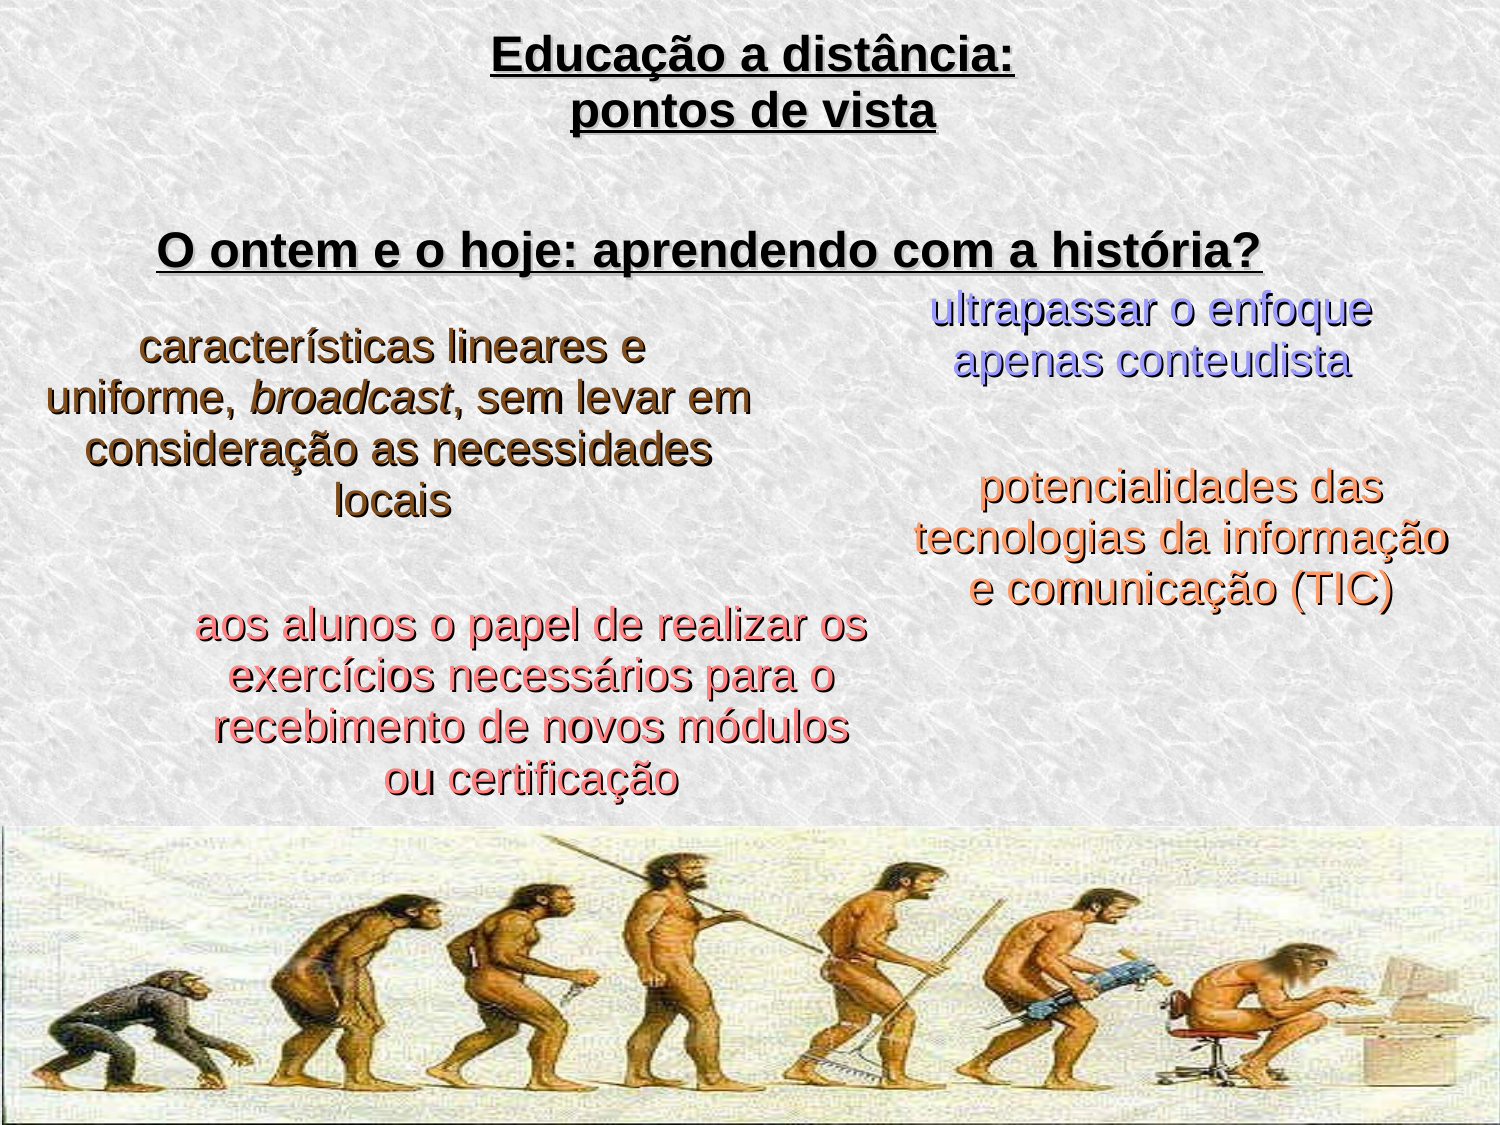

Educação a distância: pontos de vista
O ontem e o hoje: aprendendo com a história?
ultrapassar o enfoque apenas conteudista
características lineares e uniforme, broadcast, sem levar em consideração as necessidades locais
potencialidades das tecnologias da informação e comunicação (TIC)
aos alunos o papel de realizar os exercícios necessários para o recebimento de novos módulos ou certificação